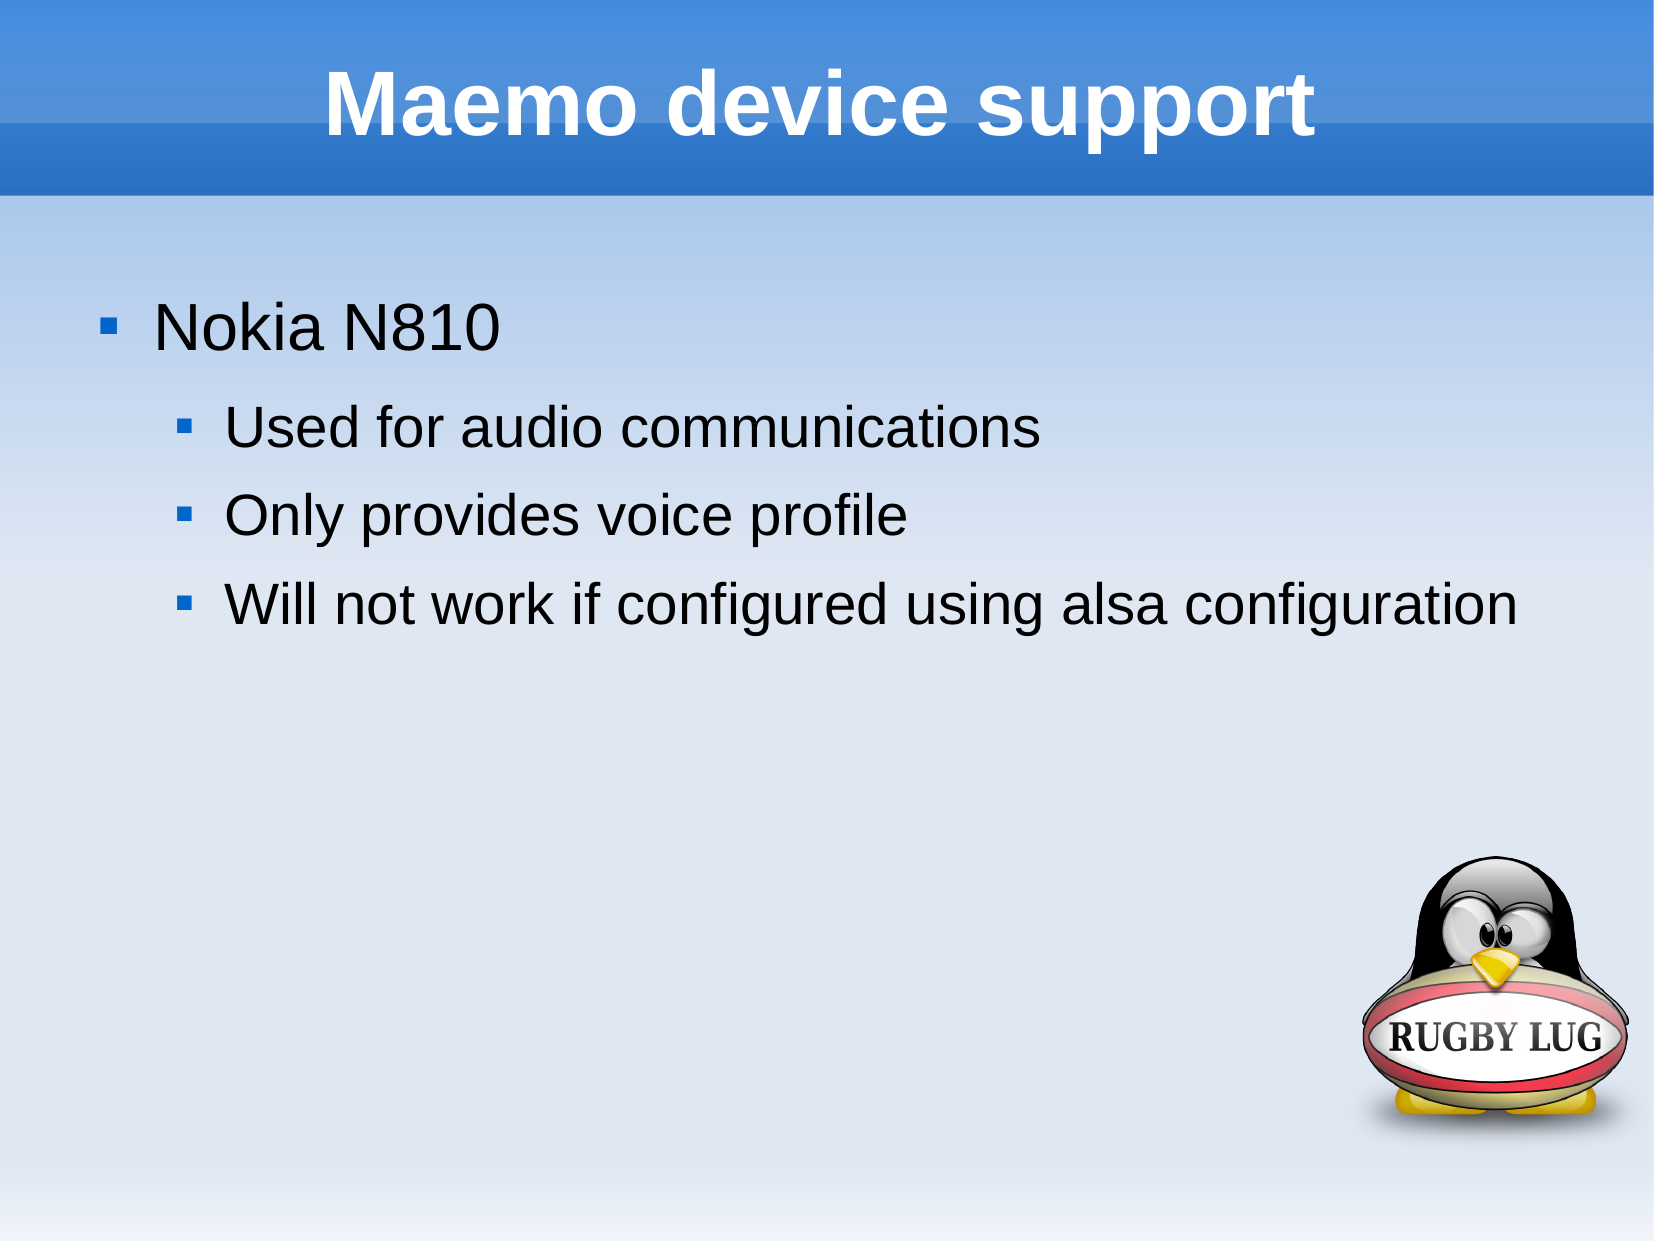

# Maemo device support
Nokia N810
Used for audio communications
Only provides voice profile
Will not work if configured using alsa configuration